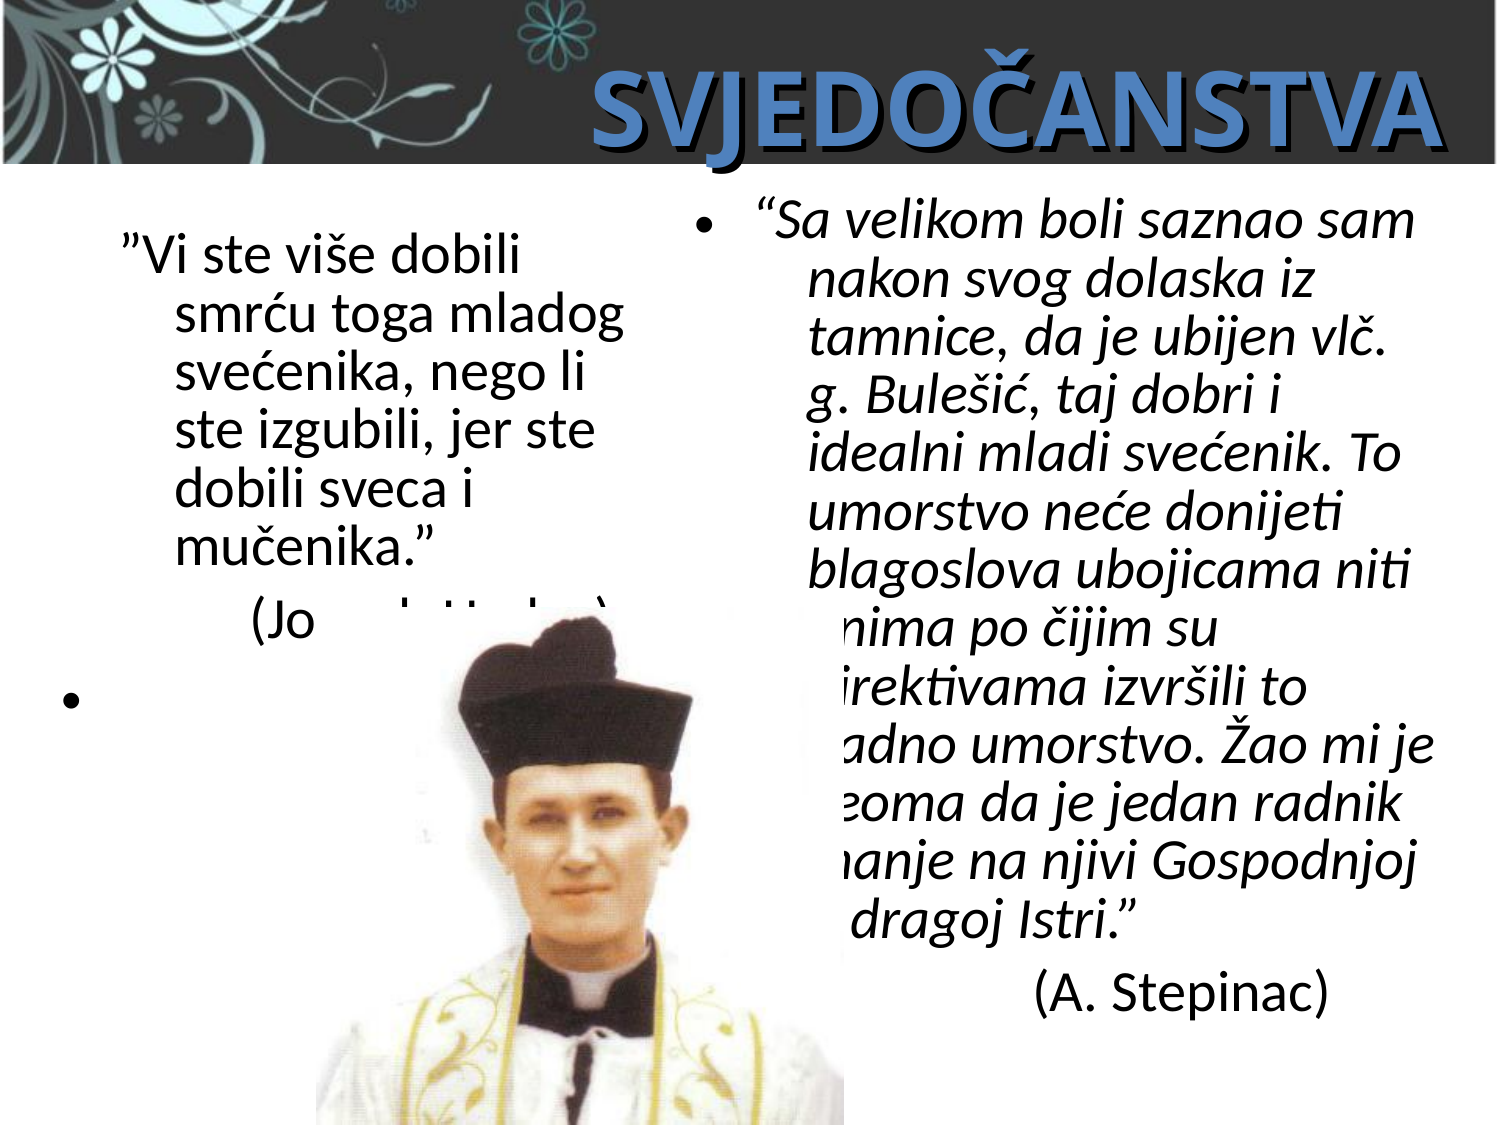

sVJEDOČANSTVA
“Sa velikom boli saznao sam nakon svog dolaska iz tamnice, da je ubijen vlč. g. Bulešić, taj dobri i idealni mladi svećenik. To umorstvo neće donijeti blagoslova ubojicama niti onima po čijim su direktivama izvršili to gadno umorstvo. Žao mi je veoma da je jedan radnik manje na njivi Gospodnjoj u dragoj Istri.”
			(A. Stepinac)
# ”Vi ste više dobili smrću toga mladog svećenika, nego li ste izgubili, jer ste dobili sveca i mučenika.”
	(Joseph Harley)